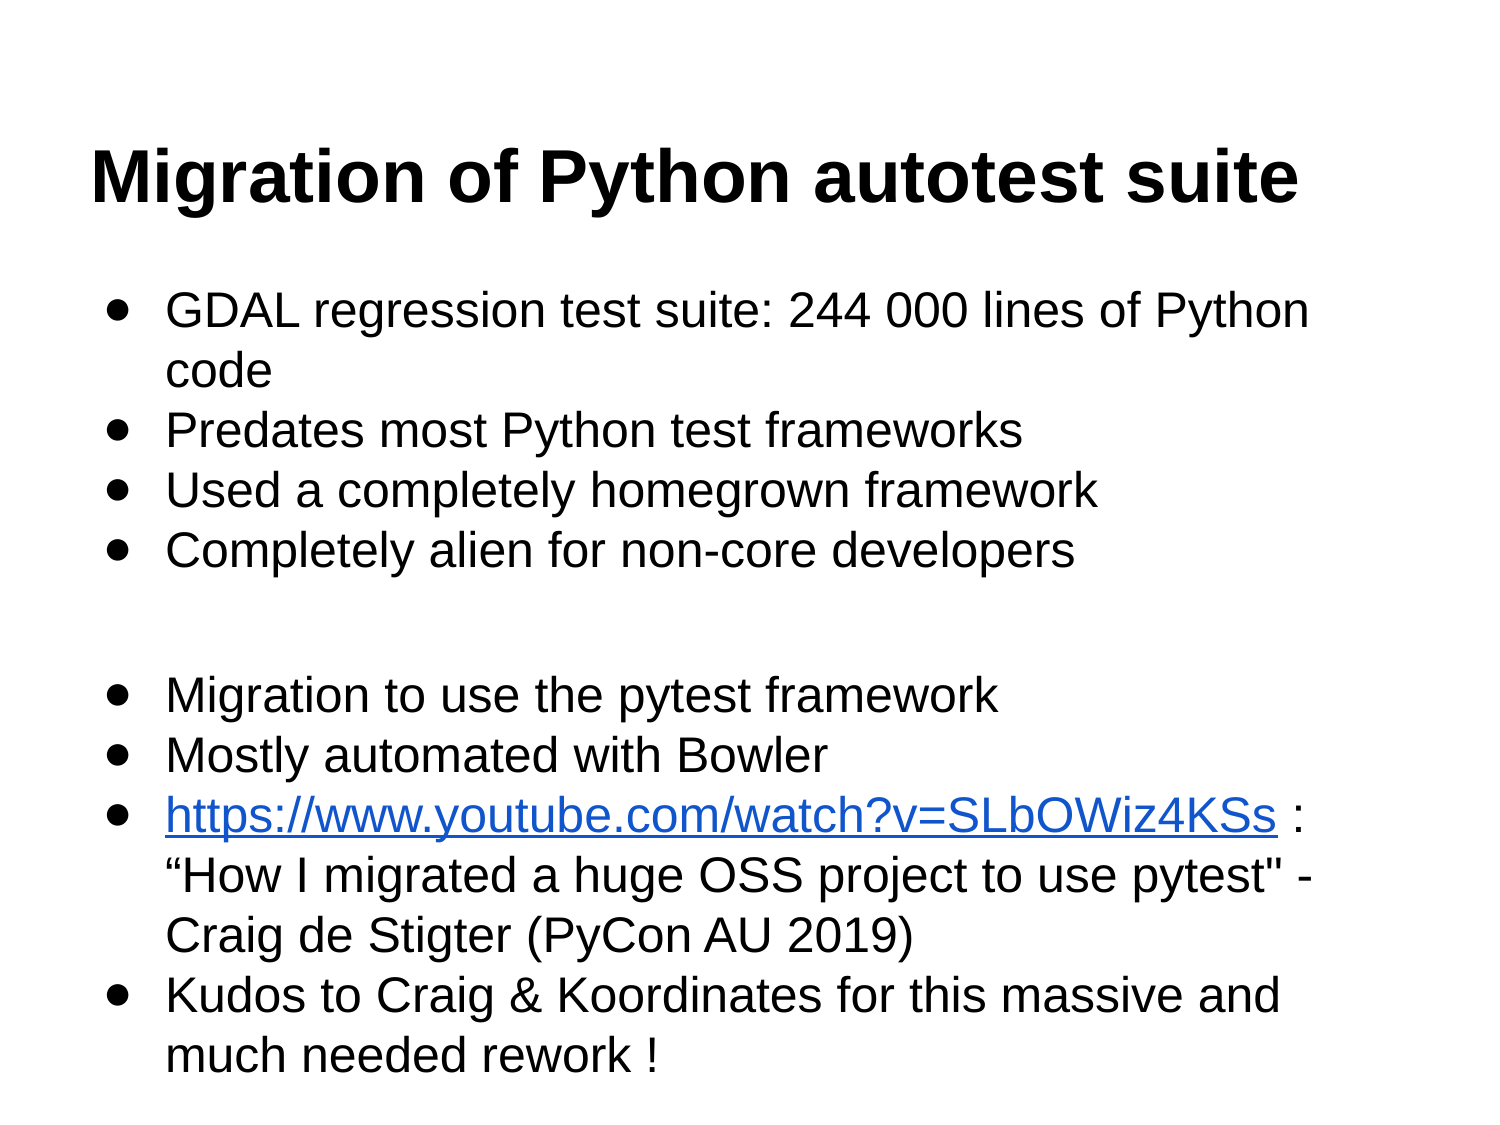

# Migration of Python autotest suite
GDAL regression test suite: 244 000 lines of Python code
Predates most Python test frameworks
Used a completely homegrown framework
Completely alien for non-core developers
Migration to use the pytest framework
Mostly automated with Bowler
https://www.youtube.com/watch?v=SLbOWiz4KSs : “How I migrated a huge OSS project to use pytest" - Craig de Stigter (PyCon AU 2019)
Kudos to Craig & Koordinates for this massive and much needed rework !